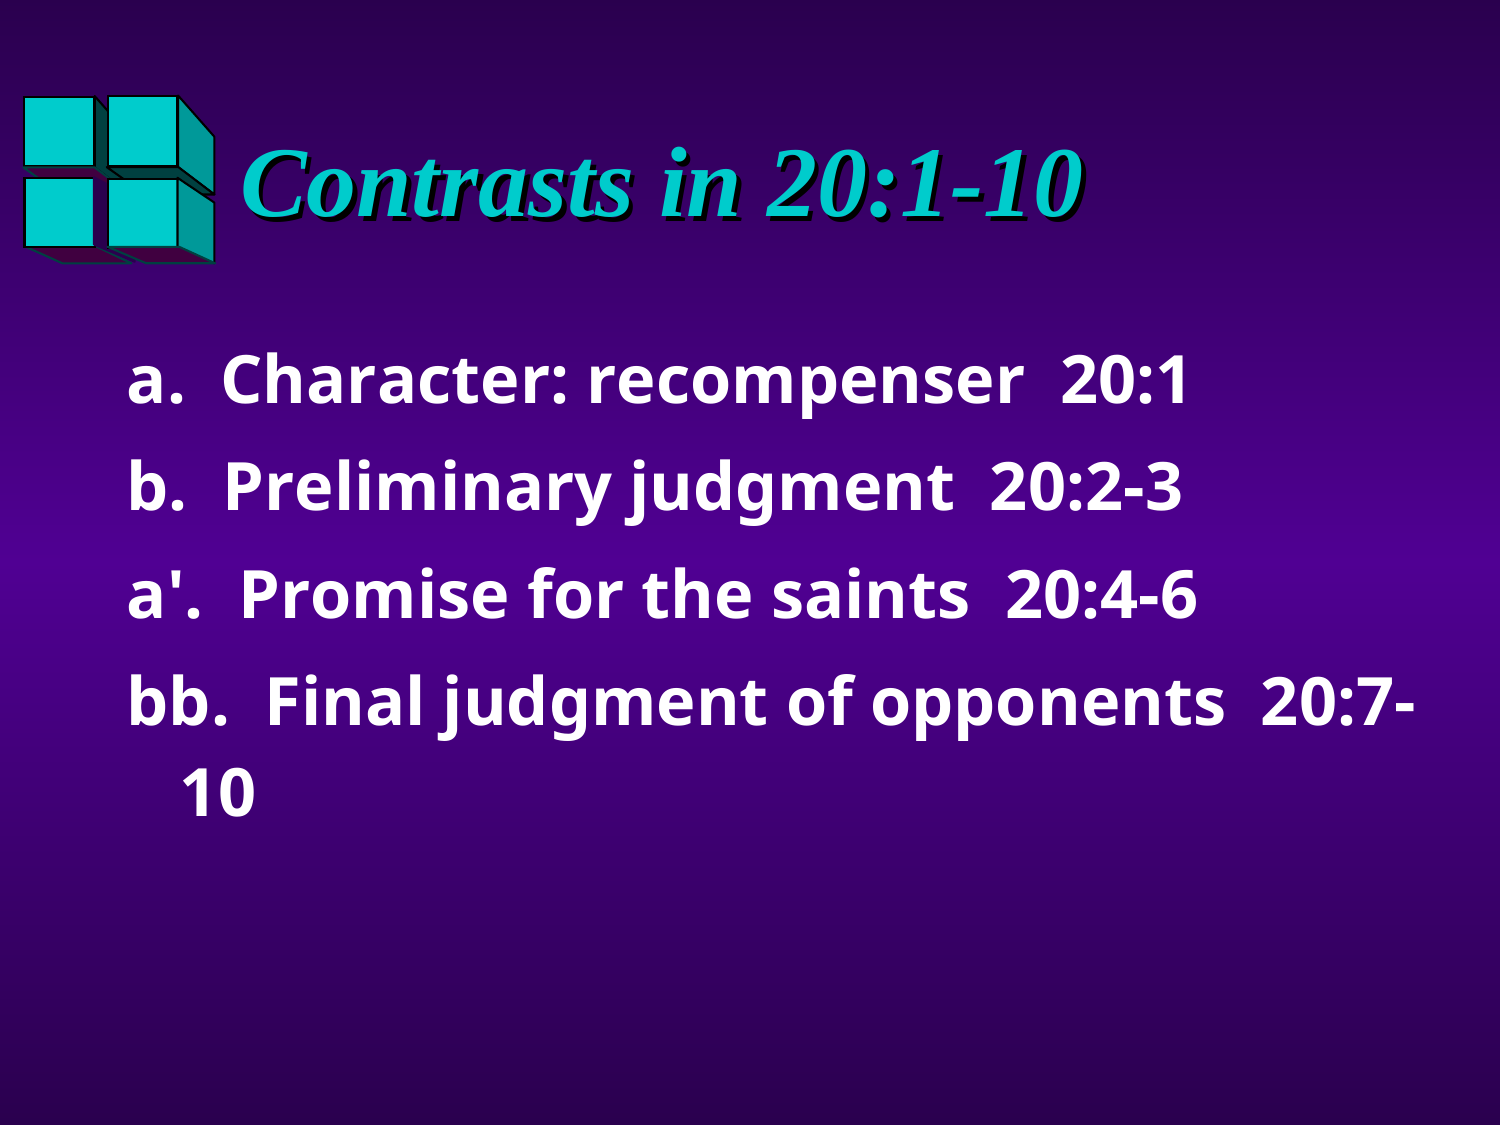

# Contrasts in 20:1-10
a. Character: recompenser 20:1
b. Preliminary judgment 20:2-3
a'. Promise for the saints 20:4-6
bb. Final judgment of opponents 20:7-10